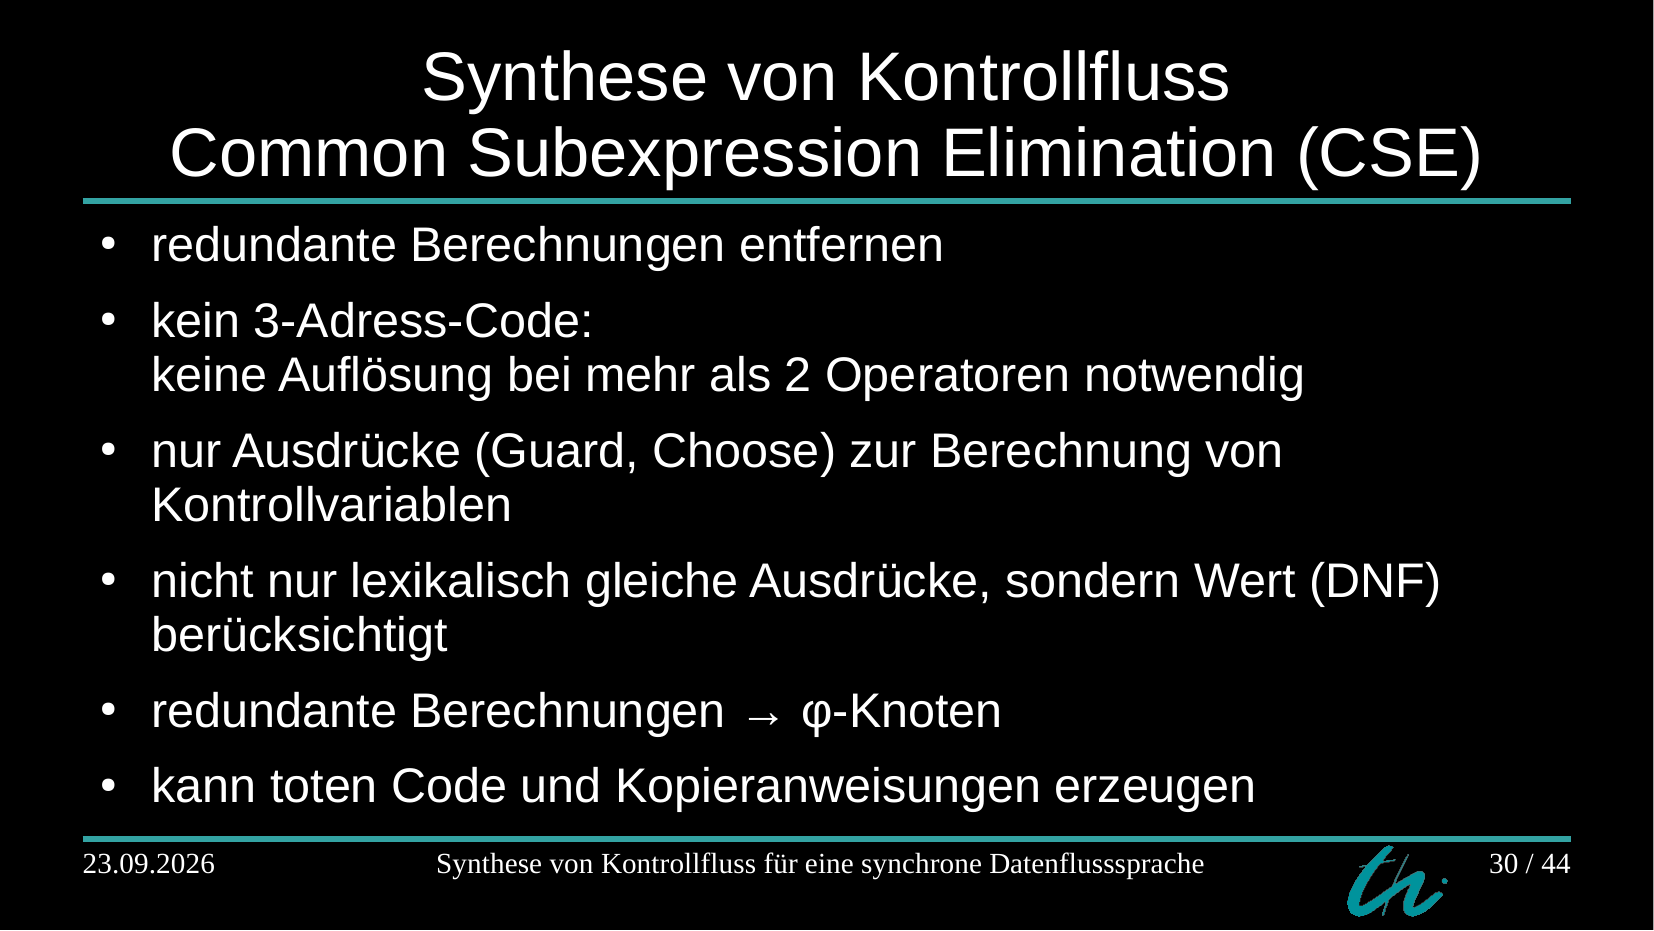

# Synthese von Kontrollfluss Common Subexpression Elimination (CSE)
redundante Berechnungen entfernen
kein 3-Adress-Code:
keine Auflösung bei mehr als 2 Operatoren notwendig
nur Ausdrücke (Guard, Choose) zur Berechnung von Kontrollvariablen
nicht nur lexikalisch gleiche Ausdrücke, sondern Wert (DNF) berücksichtigt
redundante Berechnungen → φ-Knoten
kann toten Code und Kopieranweisungen erzeugen
Synthese von Kontrollfluss für eine synchrone Datenflusssprache
30